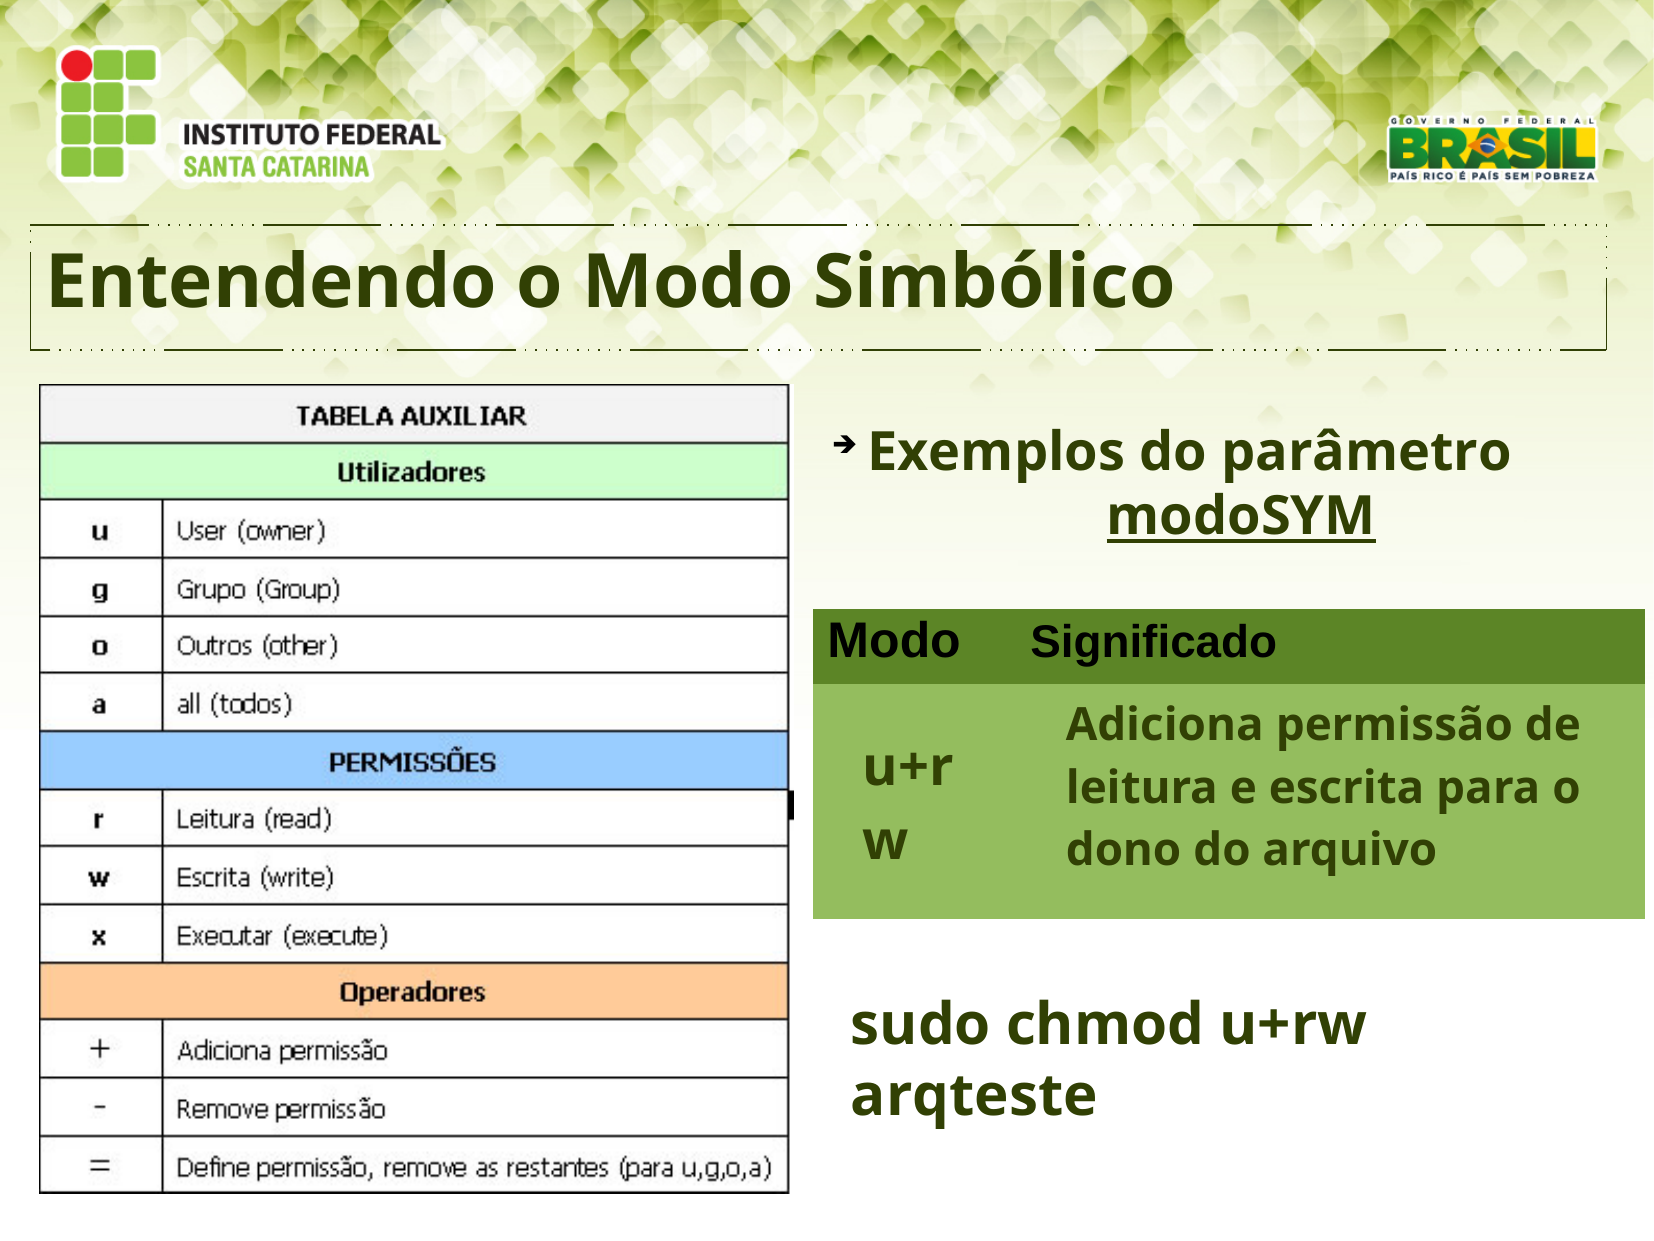

Entendendo o Modo Simbólico
Exemplos do parâmetro
modoSYM
| Modo | Significado |
| --- | --- |
| u+rw | Adiciona permissão de leitura e escrita para o dono do arquivo |
sudo chmod u+rw arqteste